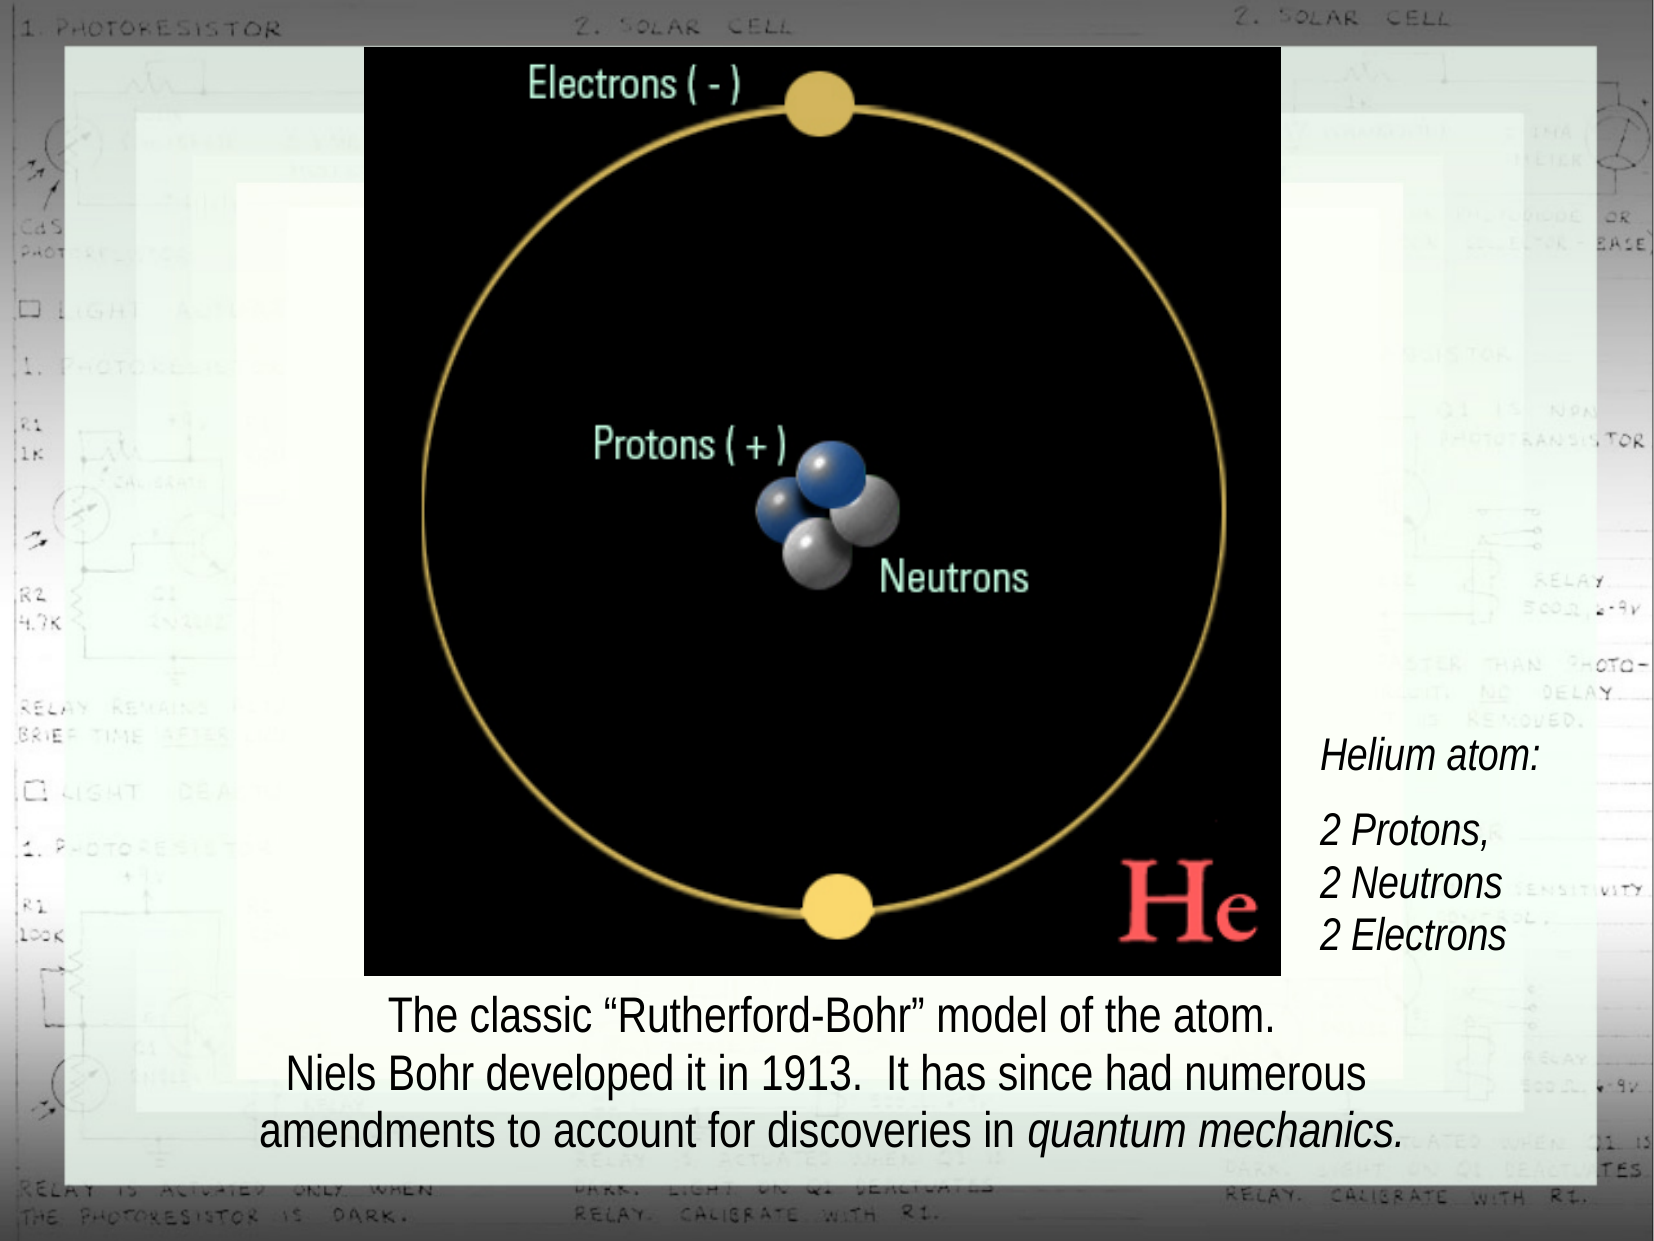

Helium atom:
2 Protons,
2 Neutrons
2 Electrons
# The classic “Rutherford-Bohr” model of the atom. Niels Bohr developed it in 1913. It has since had numerous amendments to account for discoveries in quantum mechanics.